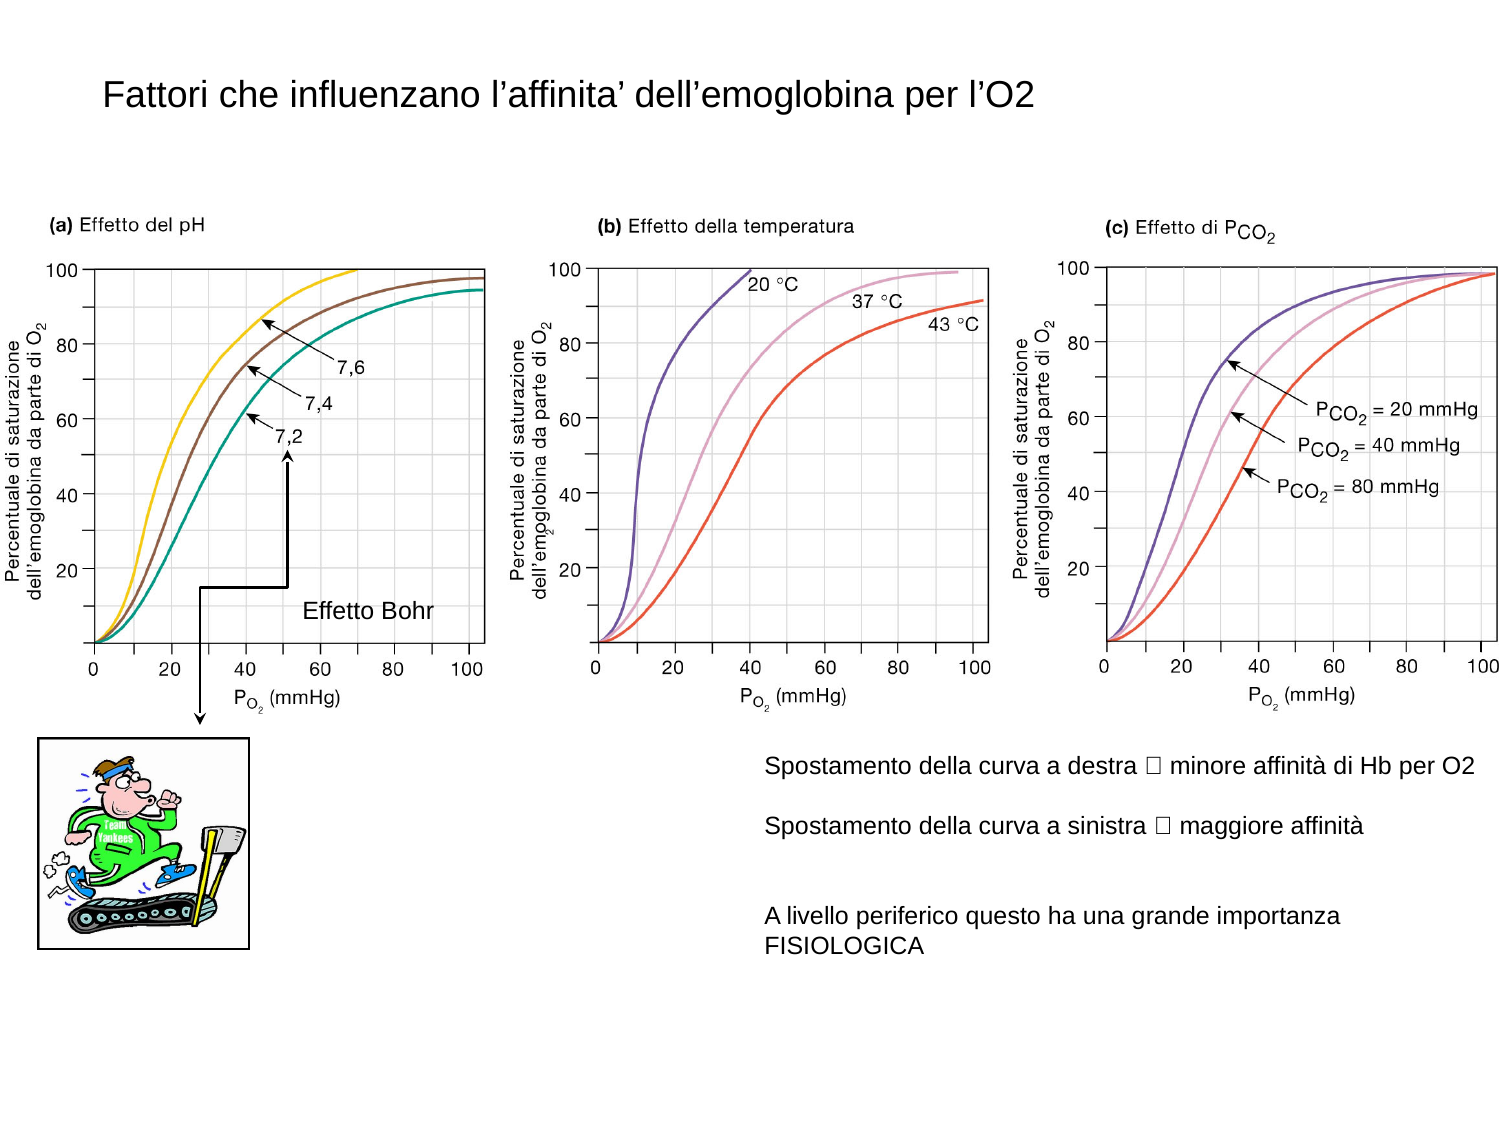

Fattori che influenzano l’affinita’ dell’emoglobina per l’O2
Spostamento della curva a destra  minore affinità di Hb per O2
Spostamento della curva a sinistra  maggiore affinità
A livello periferico questo ha una grande importanza
FISIOLOGICA
Effetto Bohr